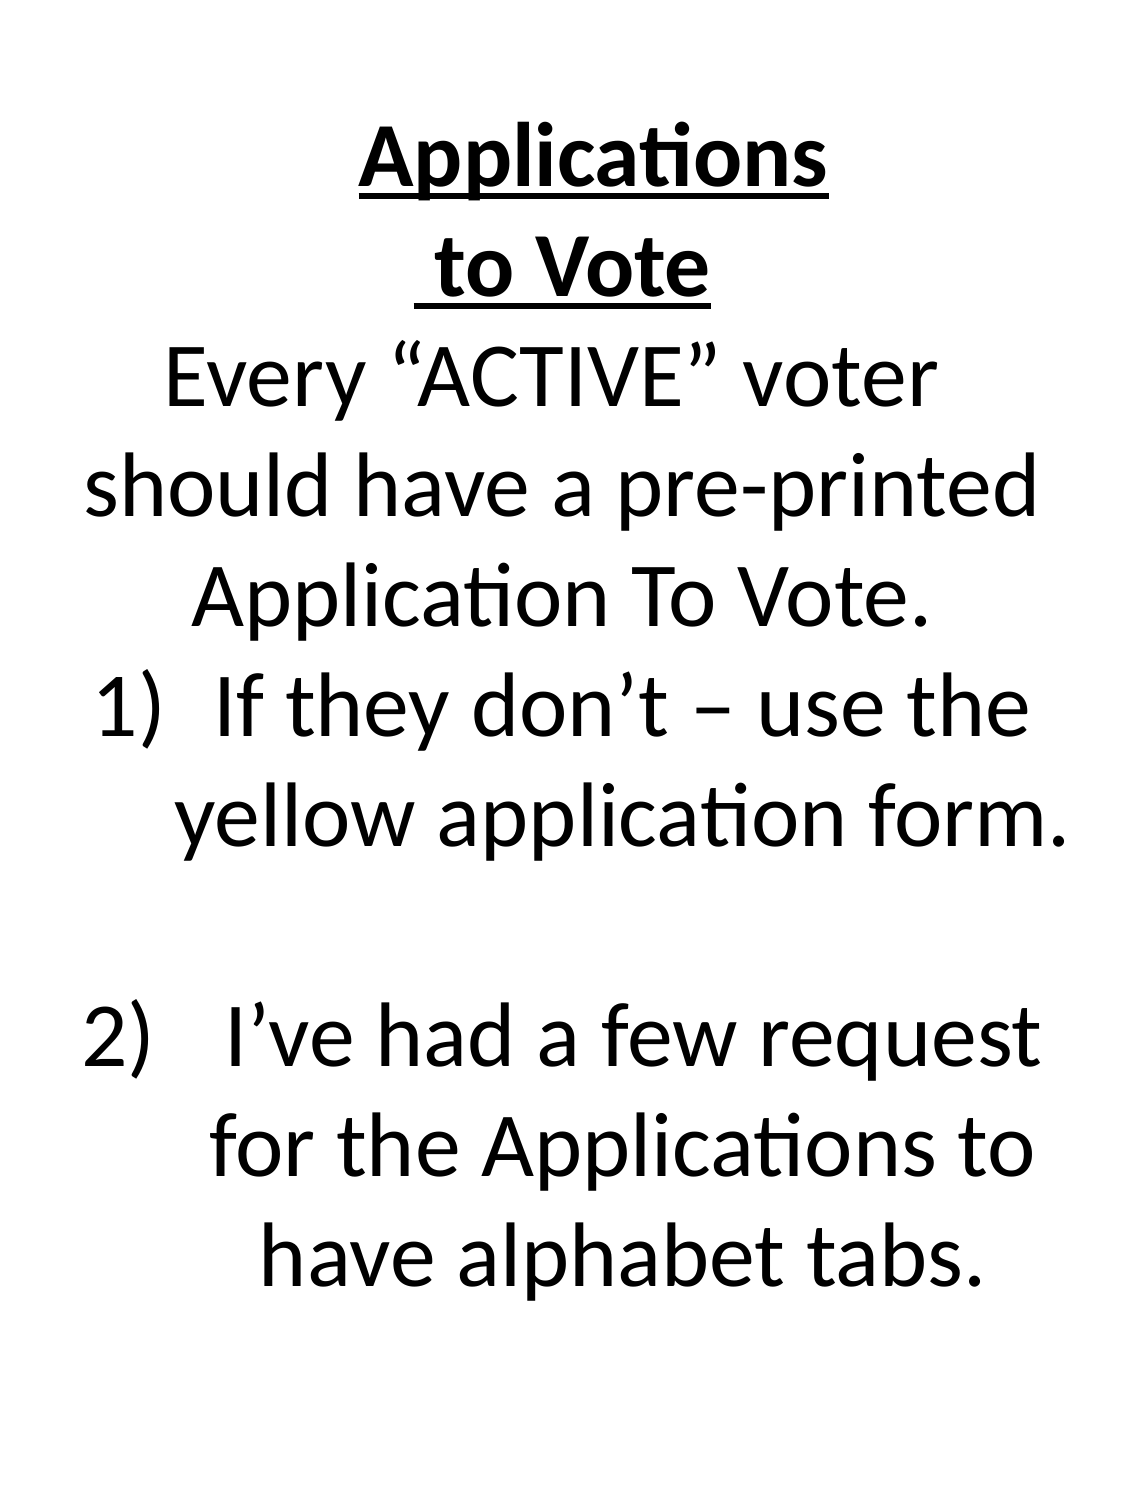

Applications
 to Vote
Every “ACTIVE” voter should have a pre-printed Application To Vote.
If they don’t – use the yellow application form.
 I’ve had a few request for the Applications to have alphabet tabs.